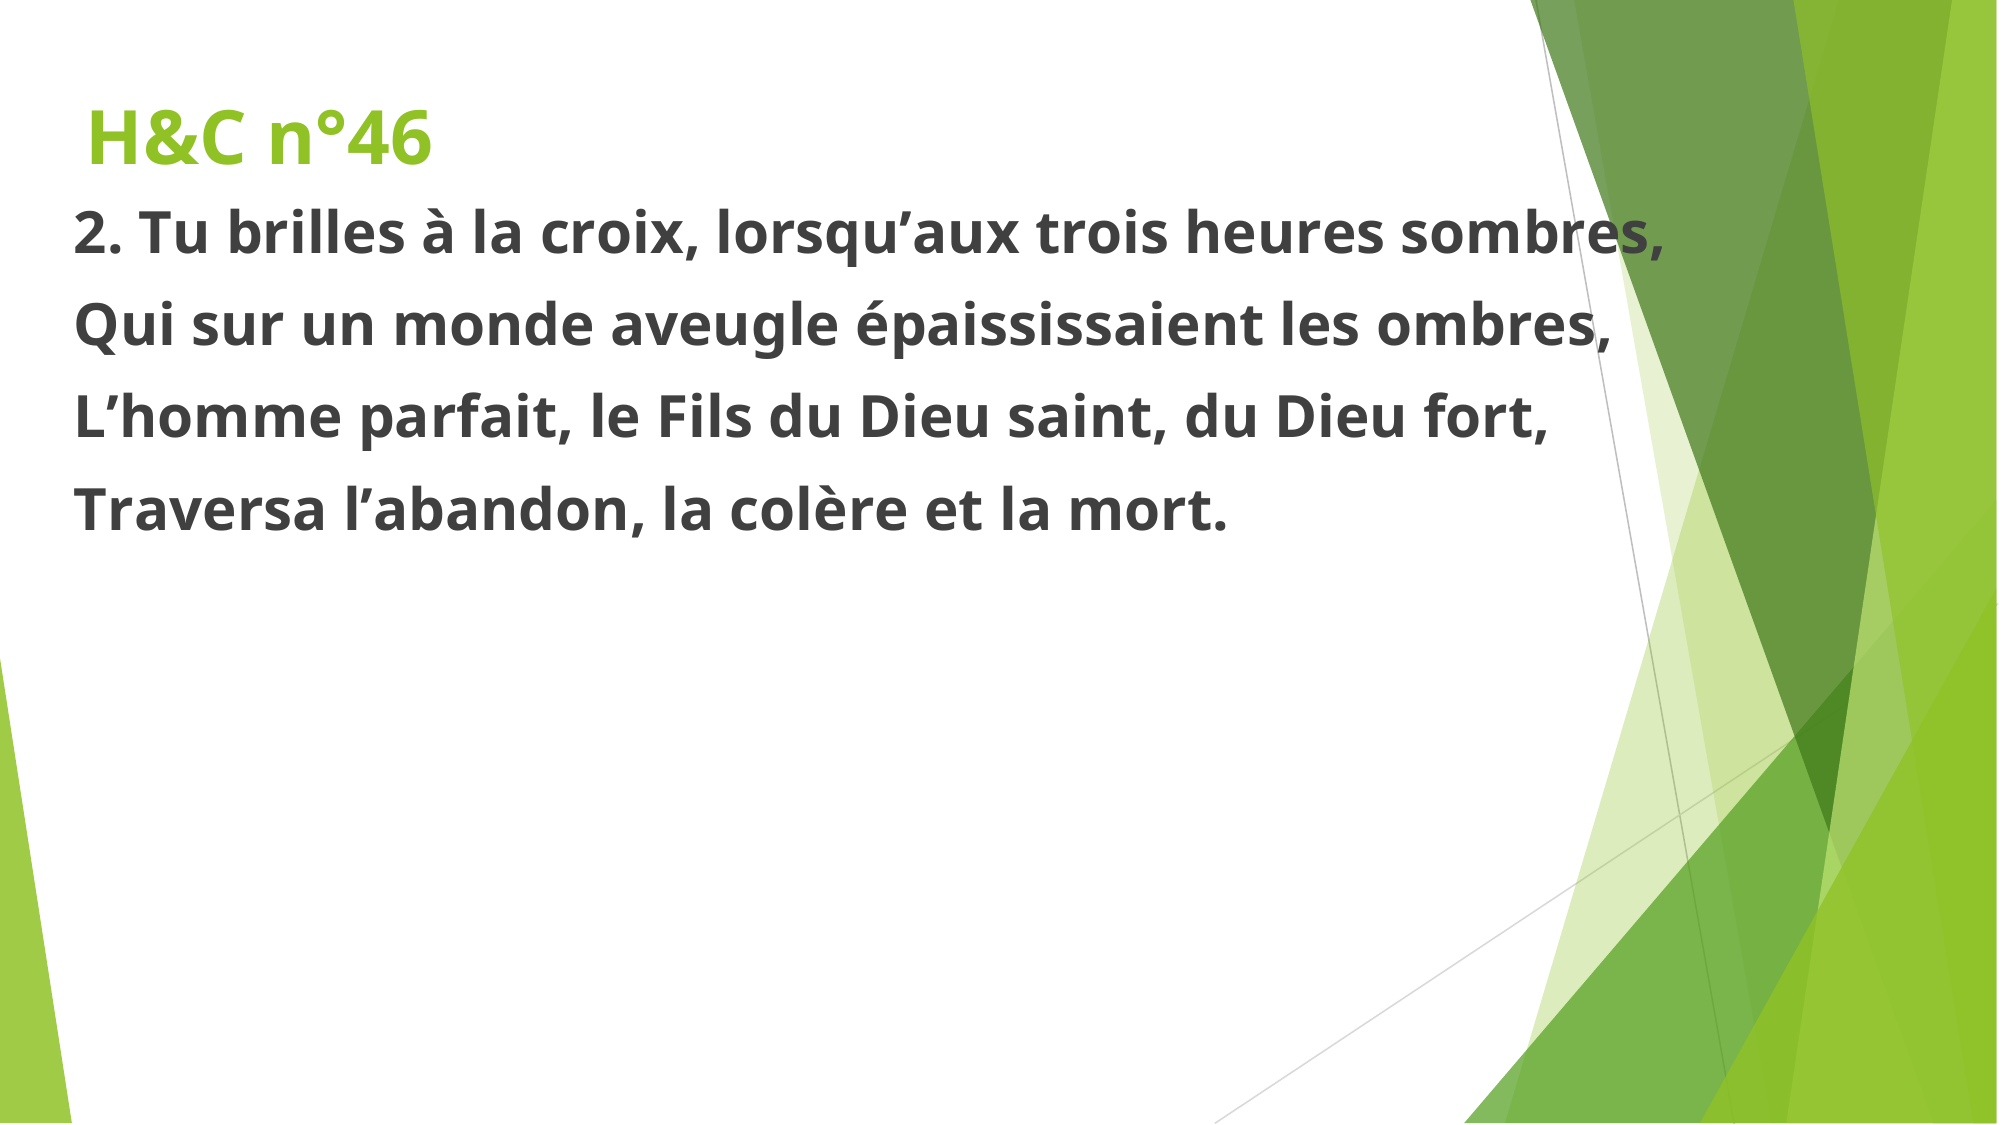

H&C n°46
2. Tu brilles à la croix, lorsqu’aux trois heures sombres,
Qui sur un monde aveugle épaississaient les ombres,
L’homme parfait, le Fils du Dieu saint, du Dieu fort,
Traversa l’abandon, la colère et la mort.